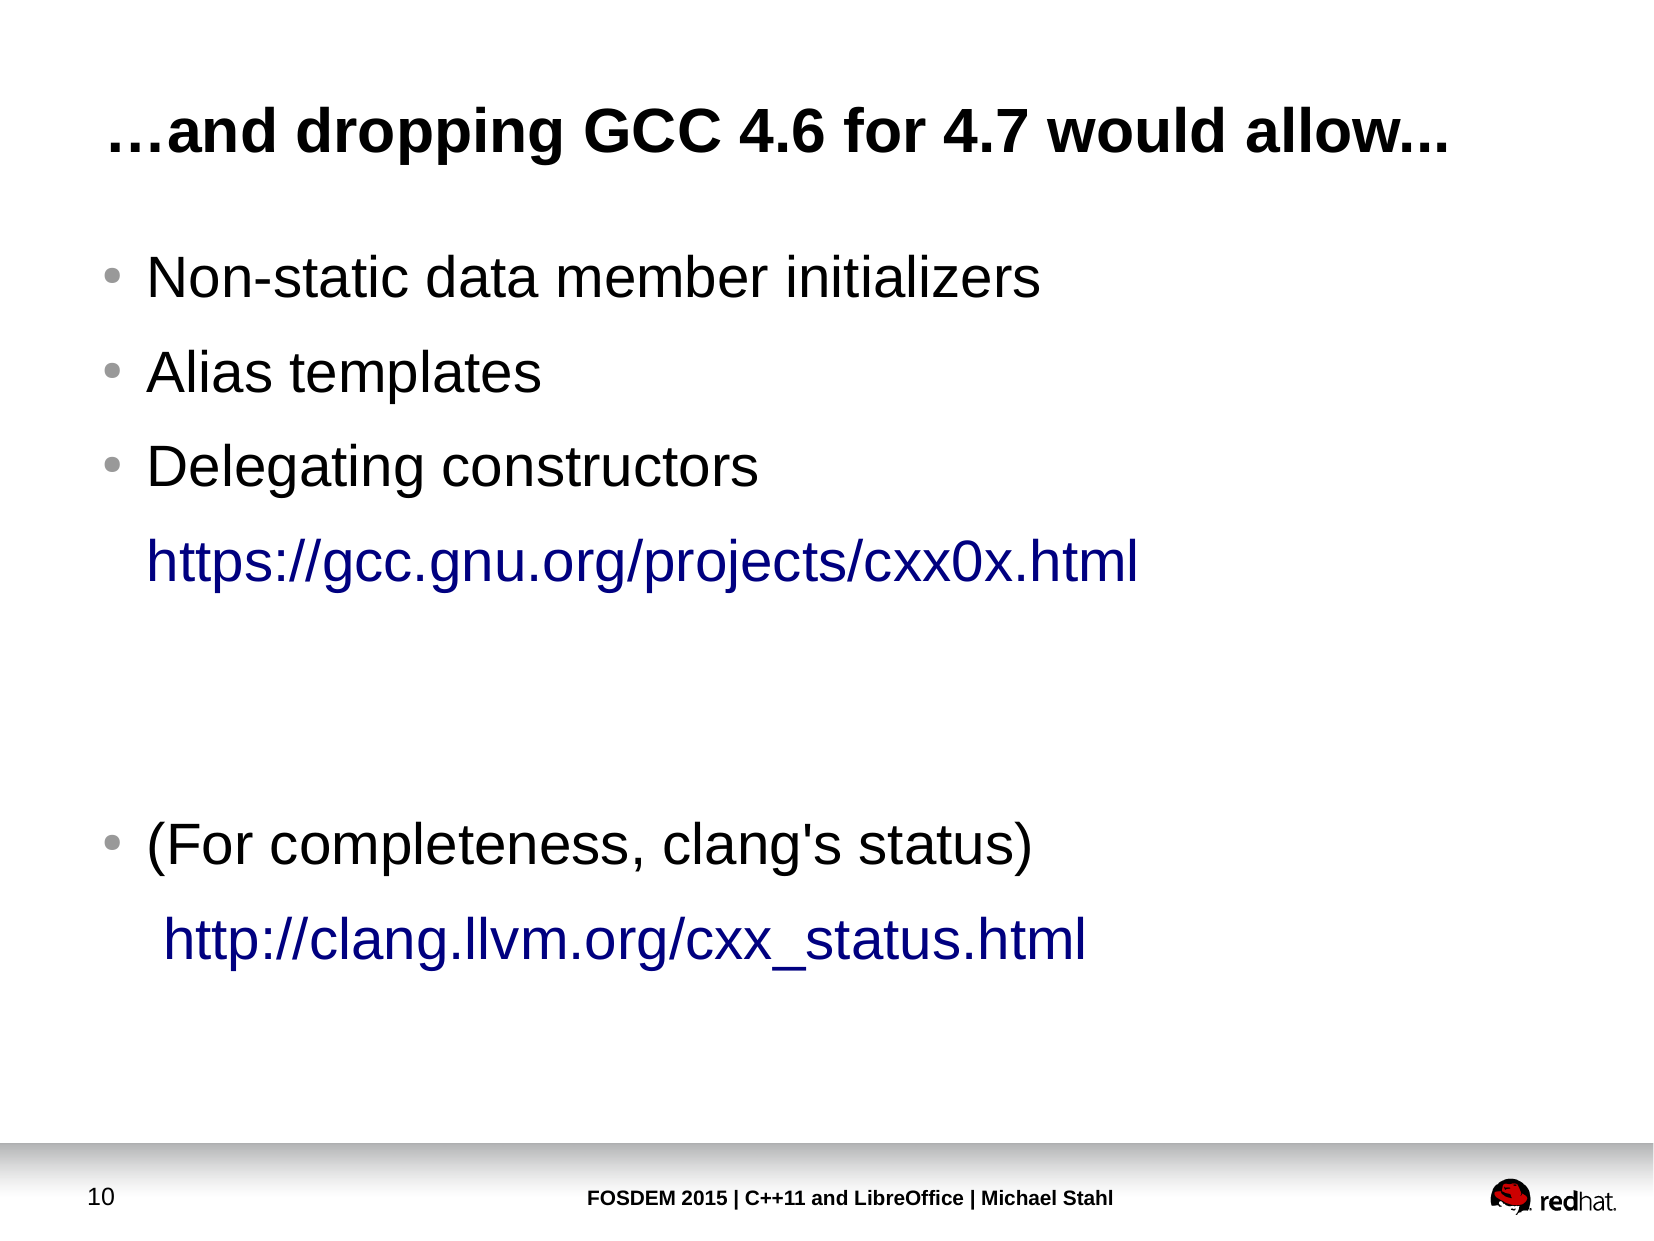

# …and dropping GCC 4.6 for 4.7 would allow...
Non-static data member initializers
Alias templates
Delegating constructors
https://gcc.gnu.org/projects/cxx0x.html
(For completeness, clang's status)
 http://clang.llvm.org/cxx_status.html